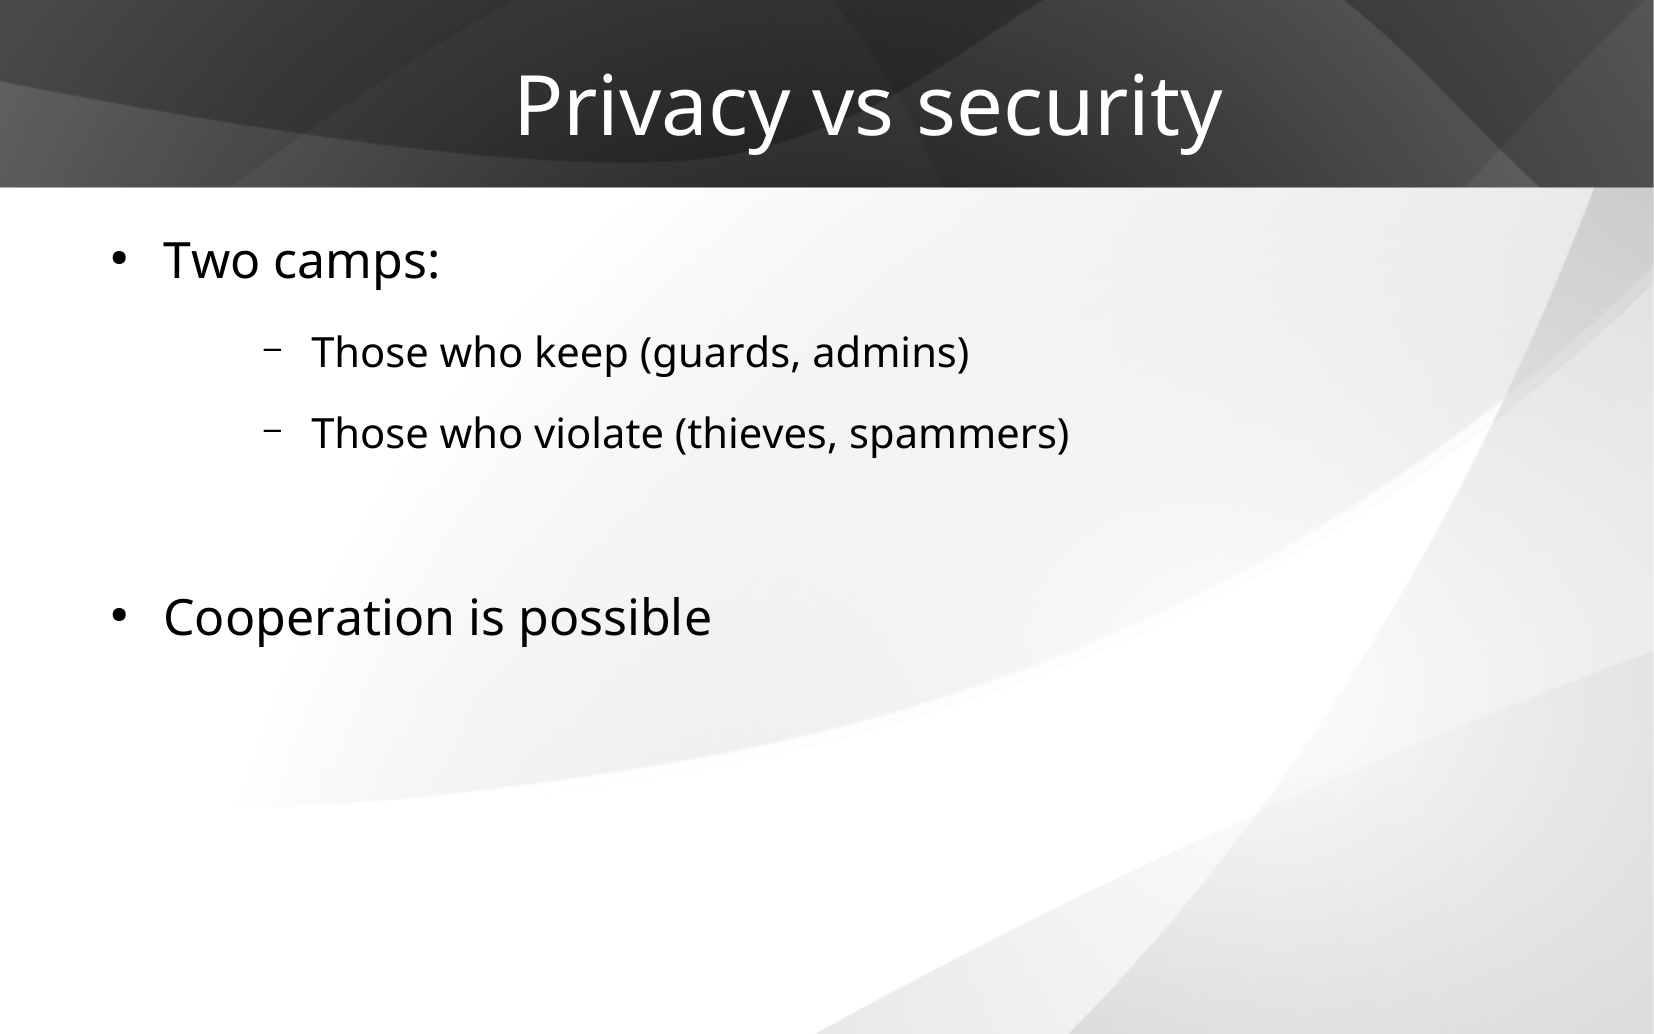

# Privacy vs security
Two camps:
Those who keep (guards, admins)
Those who violate (thieves, spammers)
Cooperation is possible